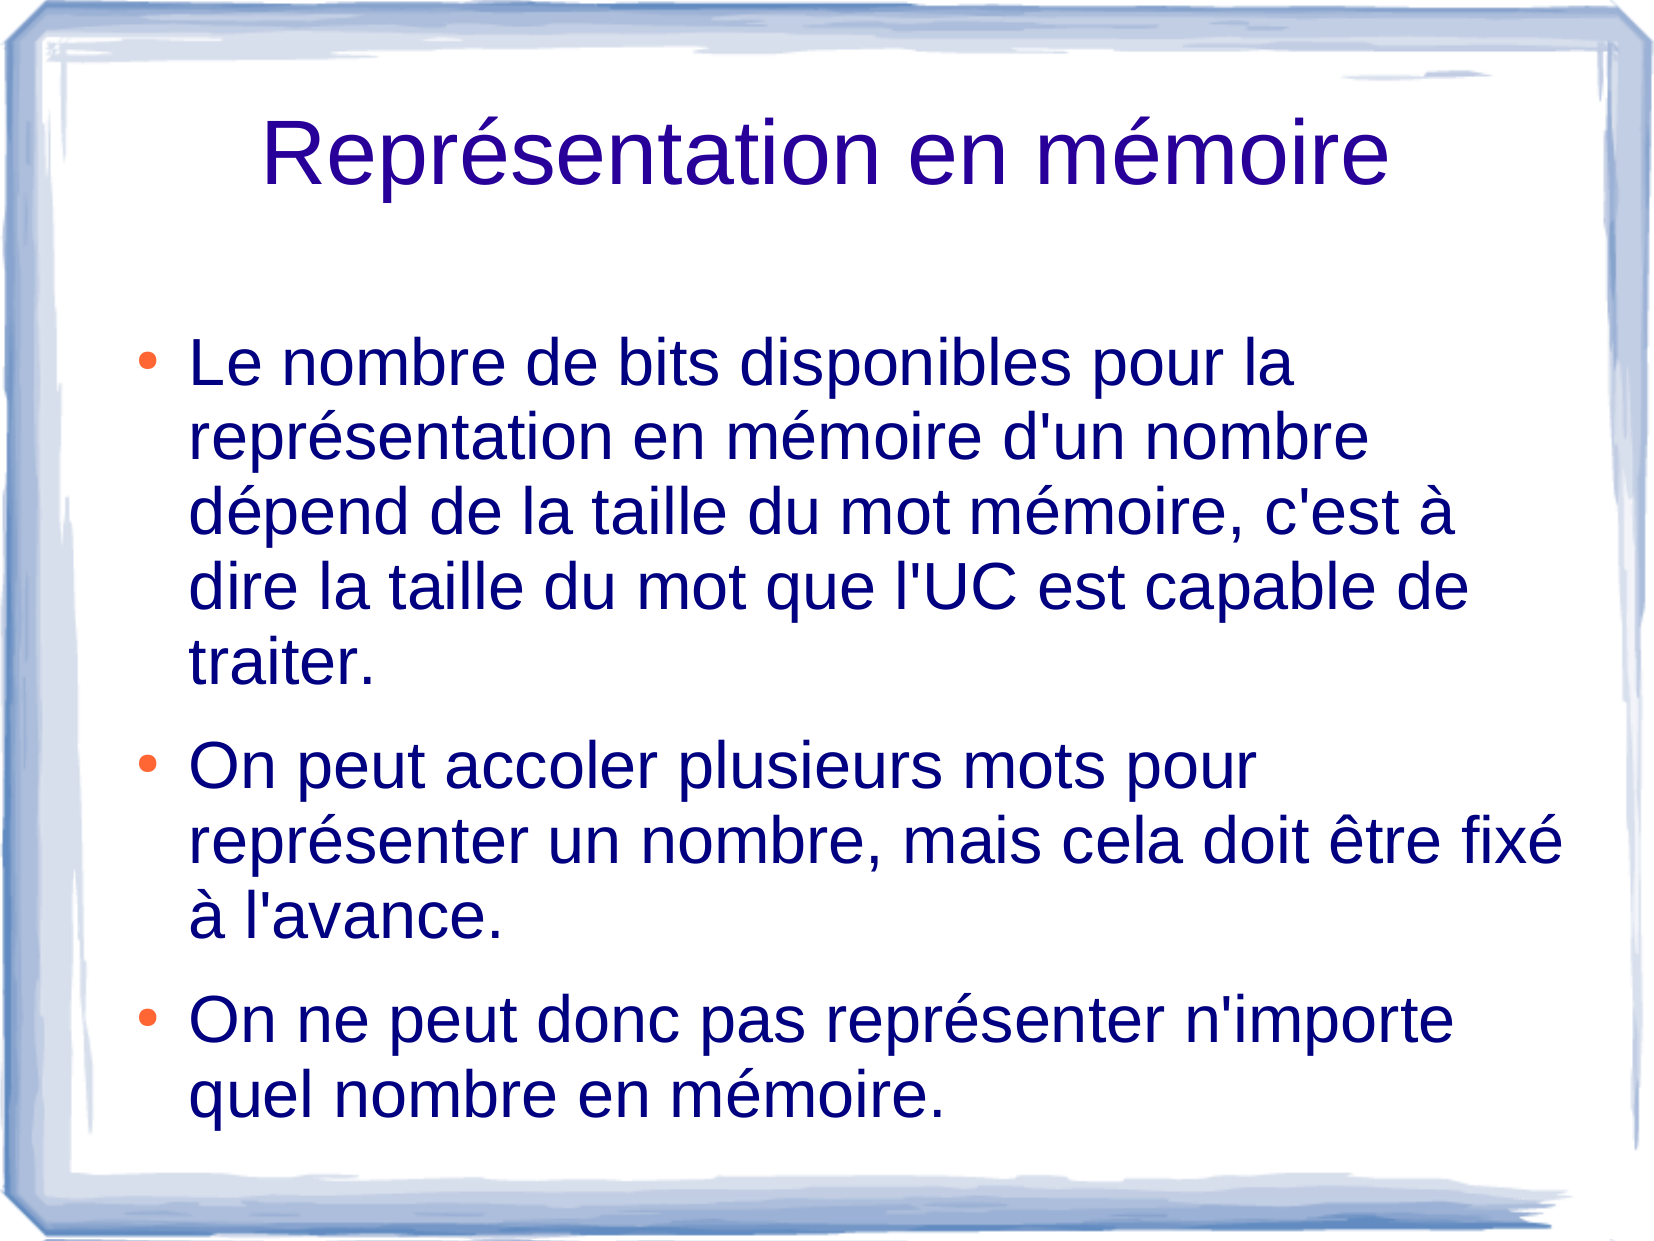

# Représentation en mémoire
Le nombre de bits disponibles pour la représentation en mémoire d'un nombre dépend de la taille du mot mémoire, c'est à dire la taille du mot que l'UC est capable de traiter.
On peut accoler plusieurs mots pour représenter un nombre, mais cela doit être fixé à l'avance.
On ne peut donc pas représenter n'importe quel nombre en mémoire.